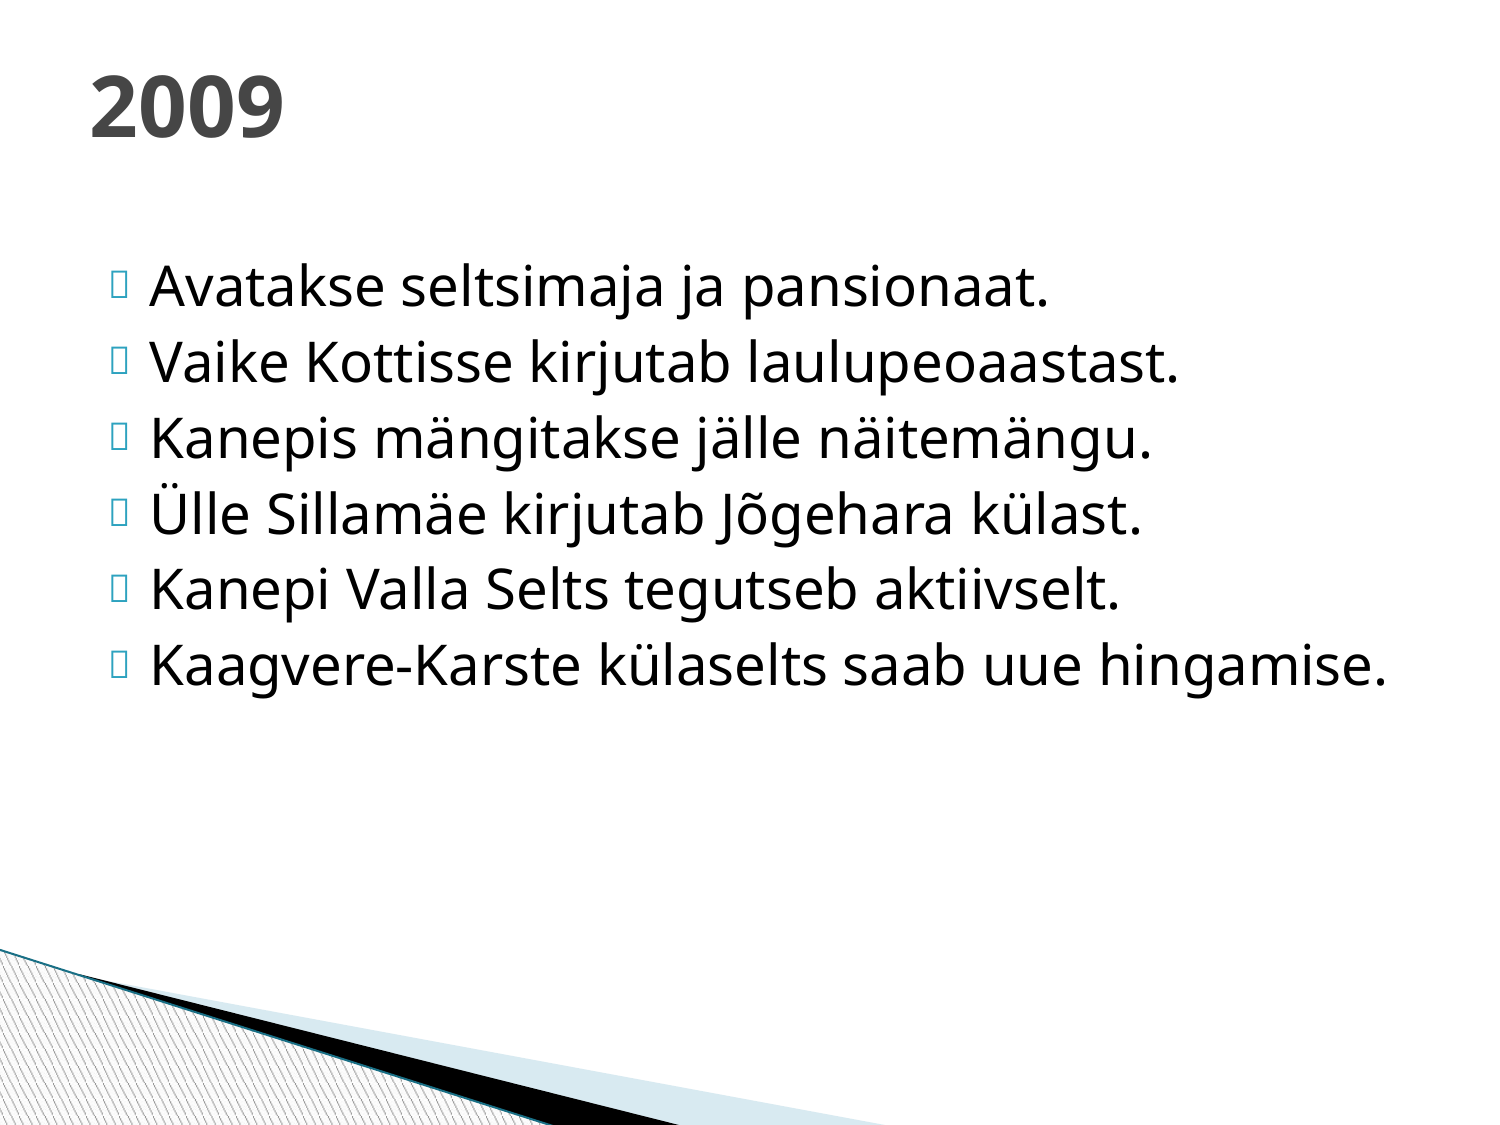

2009
# Avatakse seltsimaja ja pansionaat.
Vaike Kottisse kirjutab laulupeoaastast.
Kanepis mängitakse jälle näitemängu.
Ülle Sillamäe kirjutab Jõgehara külast.
Kanepi Valla Selts tegutseb aktiivselt.
Kaagvere-Karste külaselts saab uue hingamise.